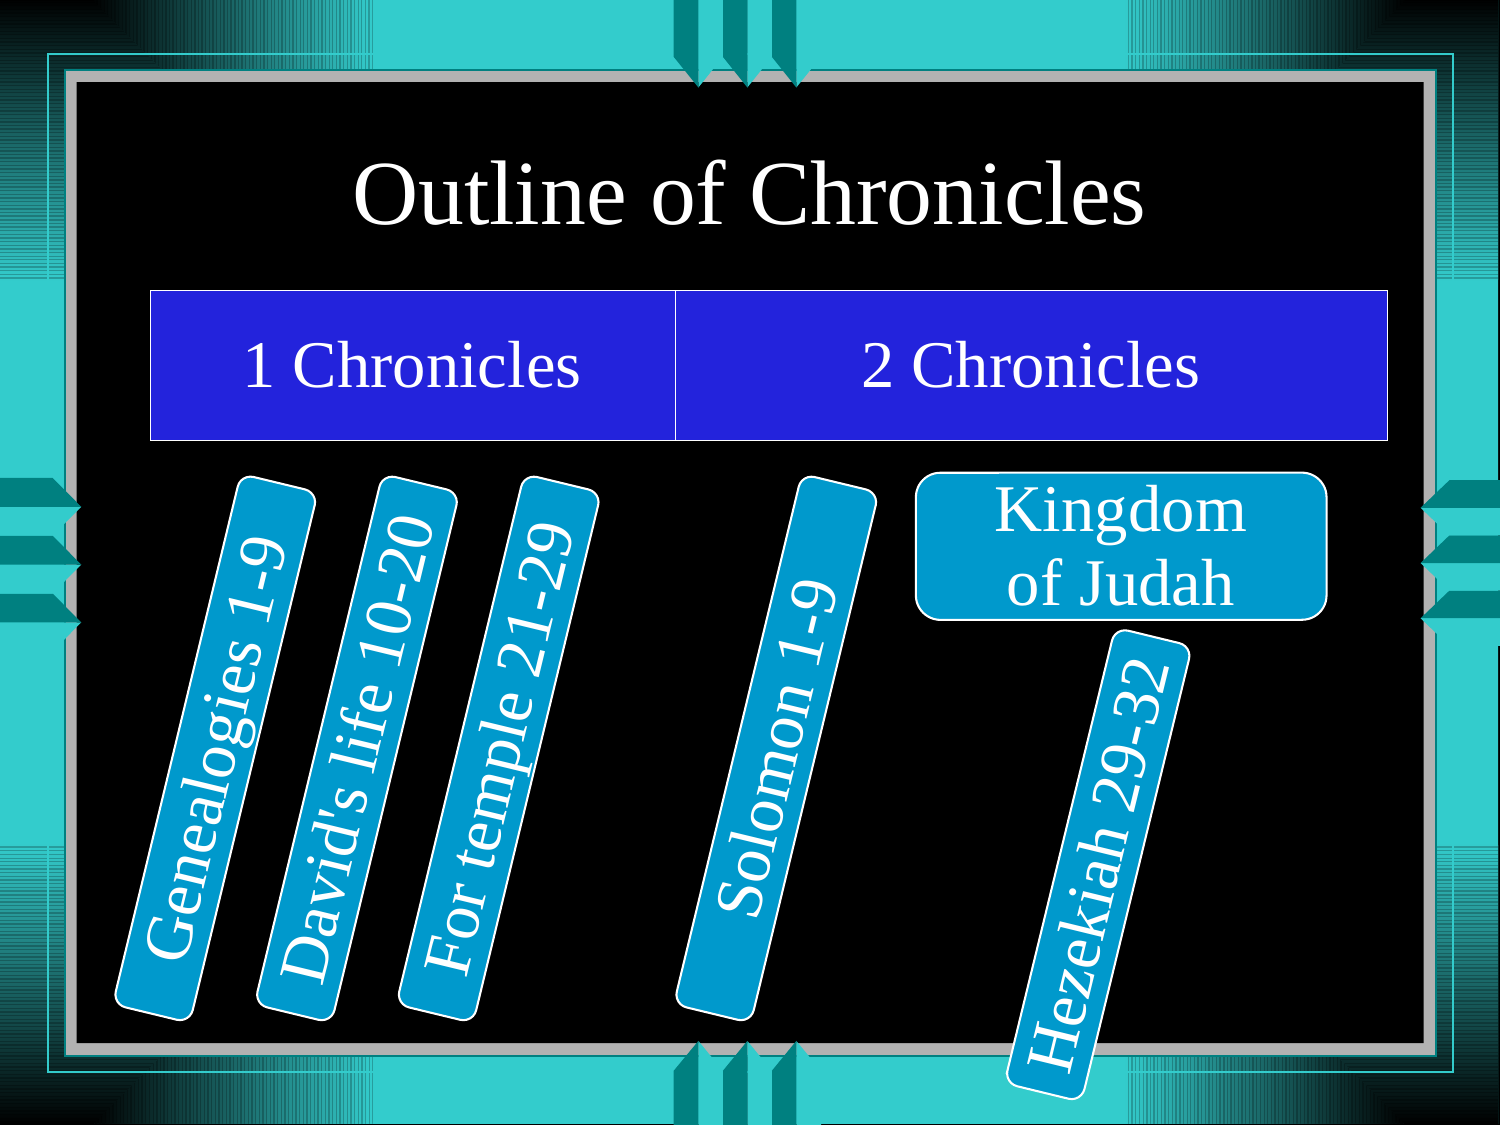

# Outline of Chronicles
1 Chronicles
2 Chronicles
Kingdom
of Judah
Genealogies 1-9
David's life 10-20
For temple 21-29
Solomon 1-9
Hezekiah 29-32